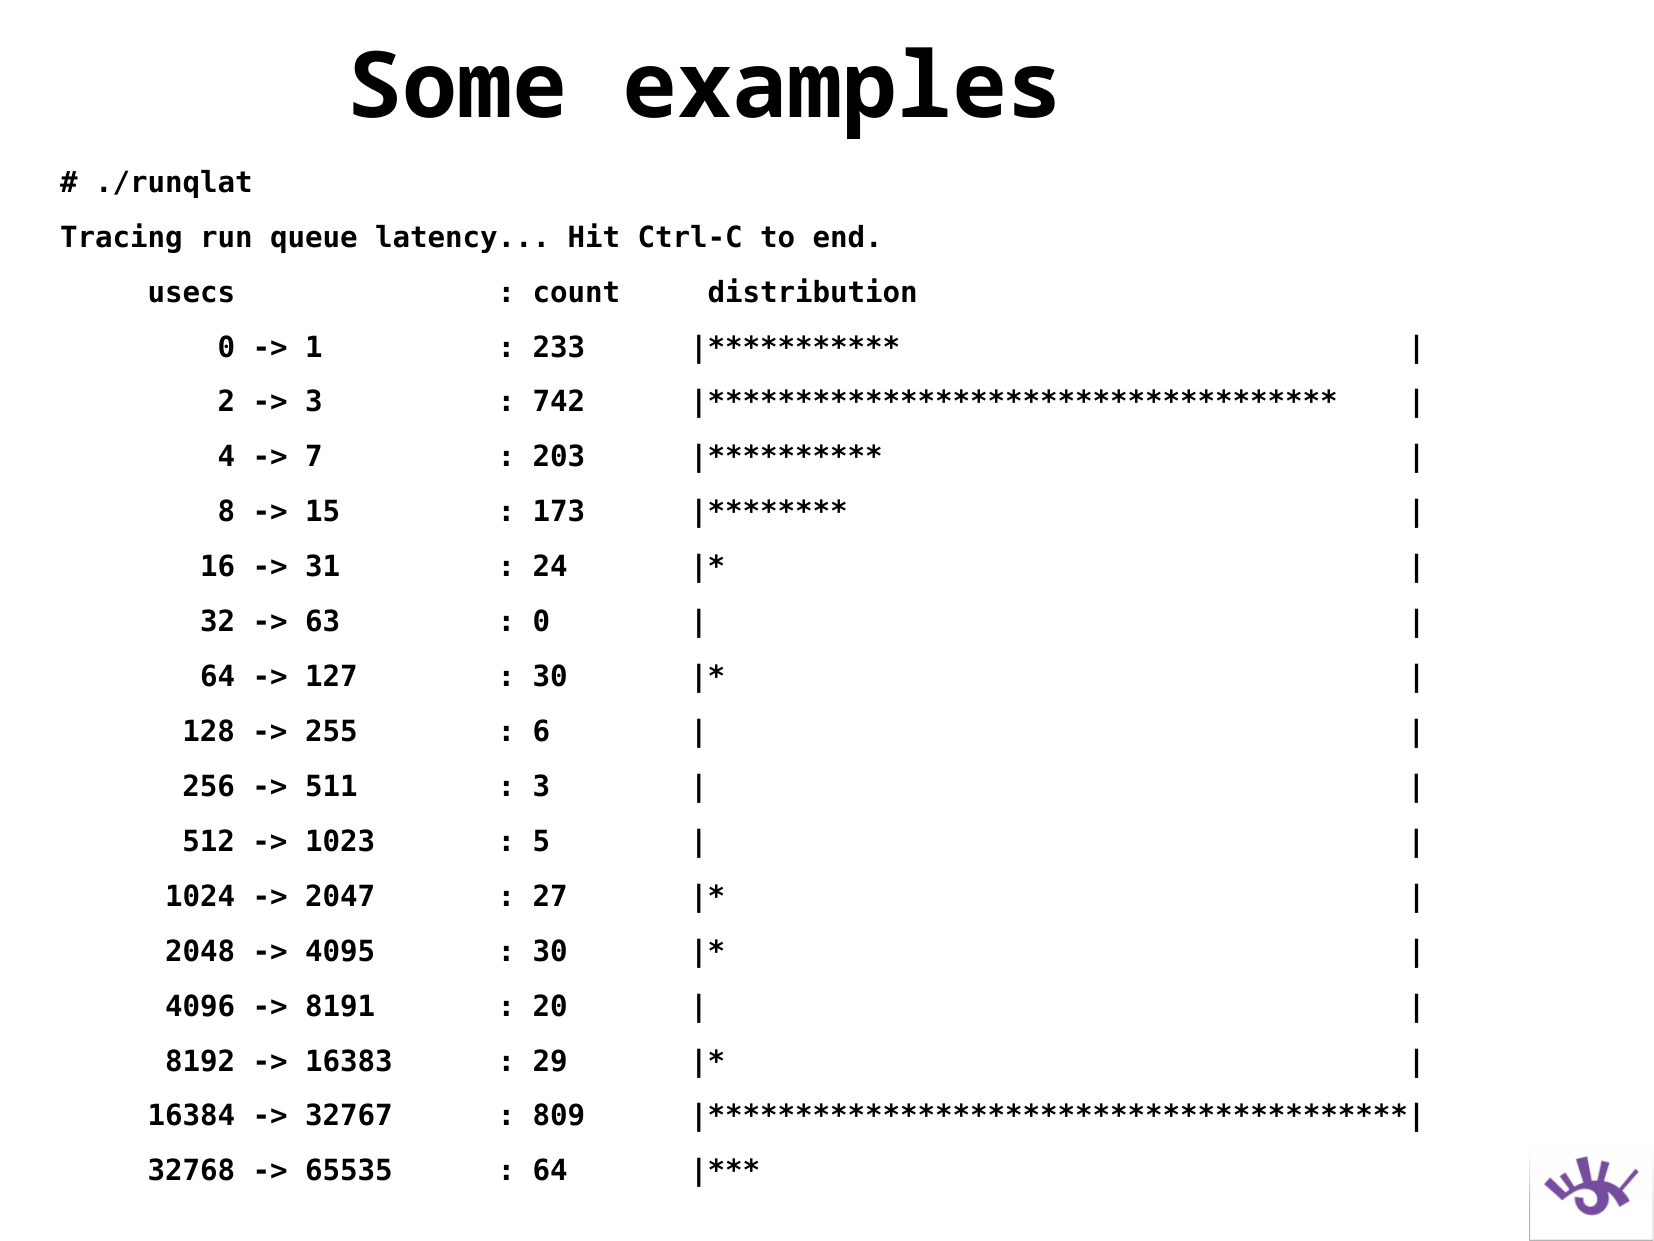

# Some examples
# ./runqlat
Tracing run queue latency... Hit Ctrl-C to end.
 usecs : count distribution
 0 -> 1 : 233 |*********** |
 2 -> 3 : 742 |************************************ |
 4 -> 7 : 203 |********** |
 8 -> 15 : 173 |******** |
 16 -> 31 : 24 |* |
 32 -> 63 : 0 | |
 64 -> 127 : 30 |* |
 128 -> 255 : 6 | |
 256 -> 511 : 3 | |
 512 -> 1023 : 5 | |
 1024 -> 2047 : 27 |* |
 2048 -> 4095 : 30 |* |
 4096 -> 8191 : 20 | |
 8192 -> 16383 : 29 |* |
 16384 -> 32767 : 809 |****************************************|
 32768 -> 65535 : 64 |***